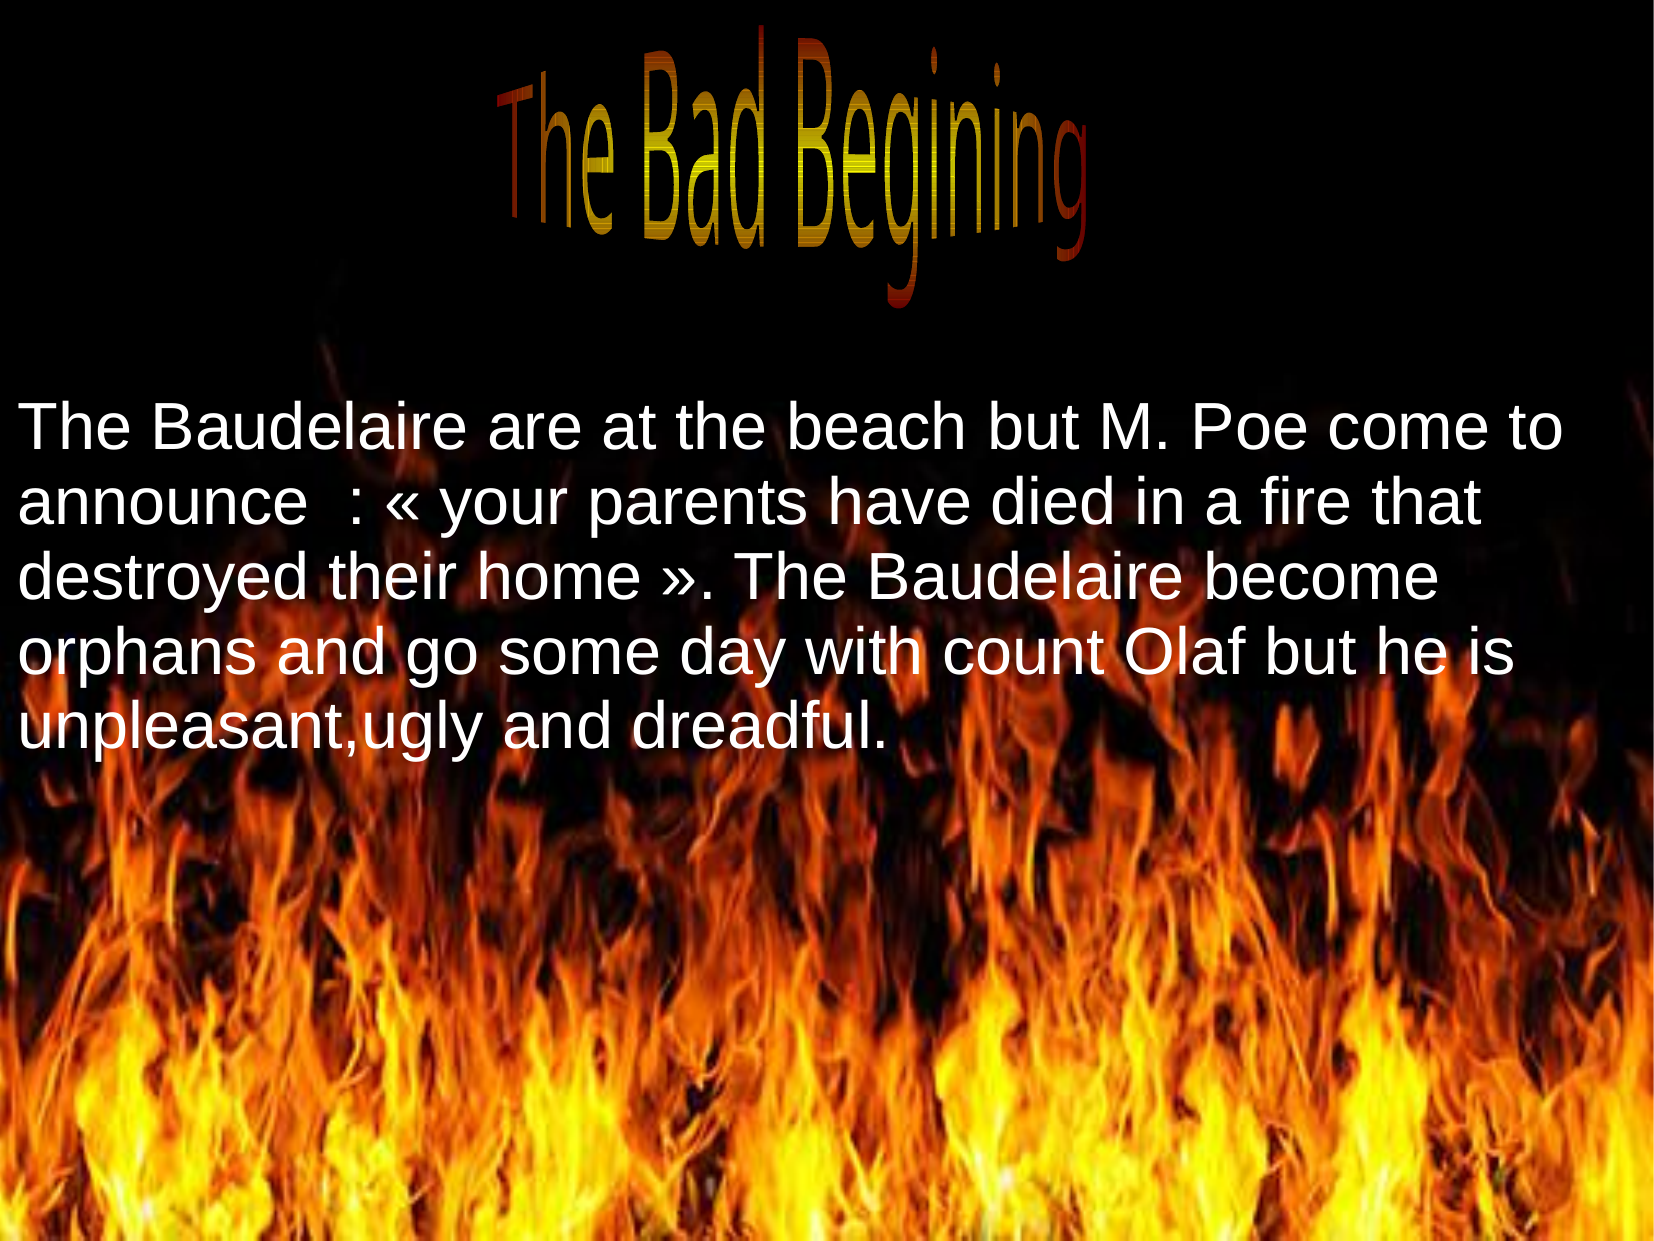

The Bad Begining
#
The Baudelaire are at the beach but M. Poe come to announce : « your parents have died in a fire that destroyed their home ». The Baudelaire become orphans and go some day with count Olaf but he is unpleasant,ugly and dreadful.